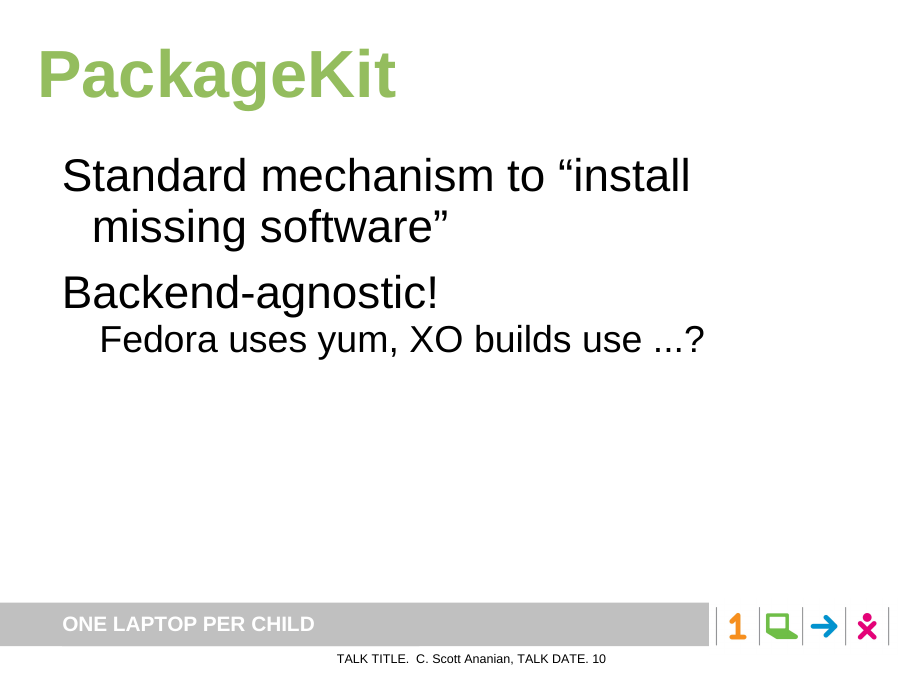

# PackageKit
Standard mechanism to “install missing software”
Backend-agnostic!
Fedora uses yum, XO builds use ...?